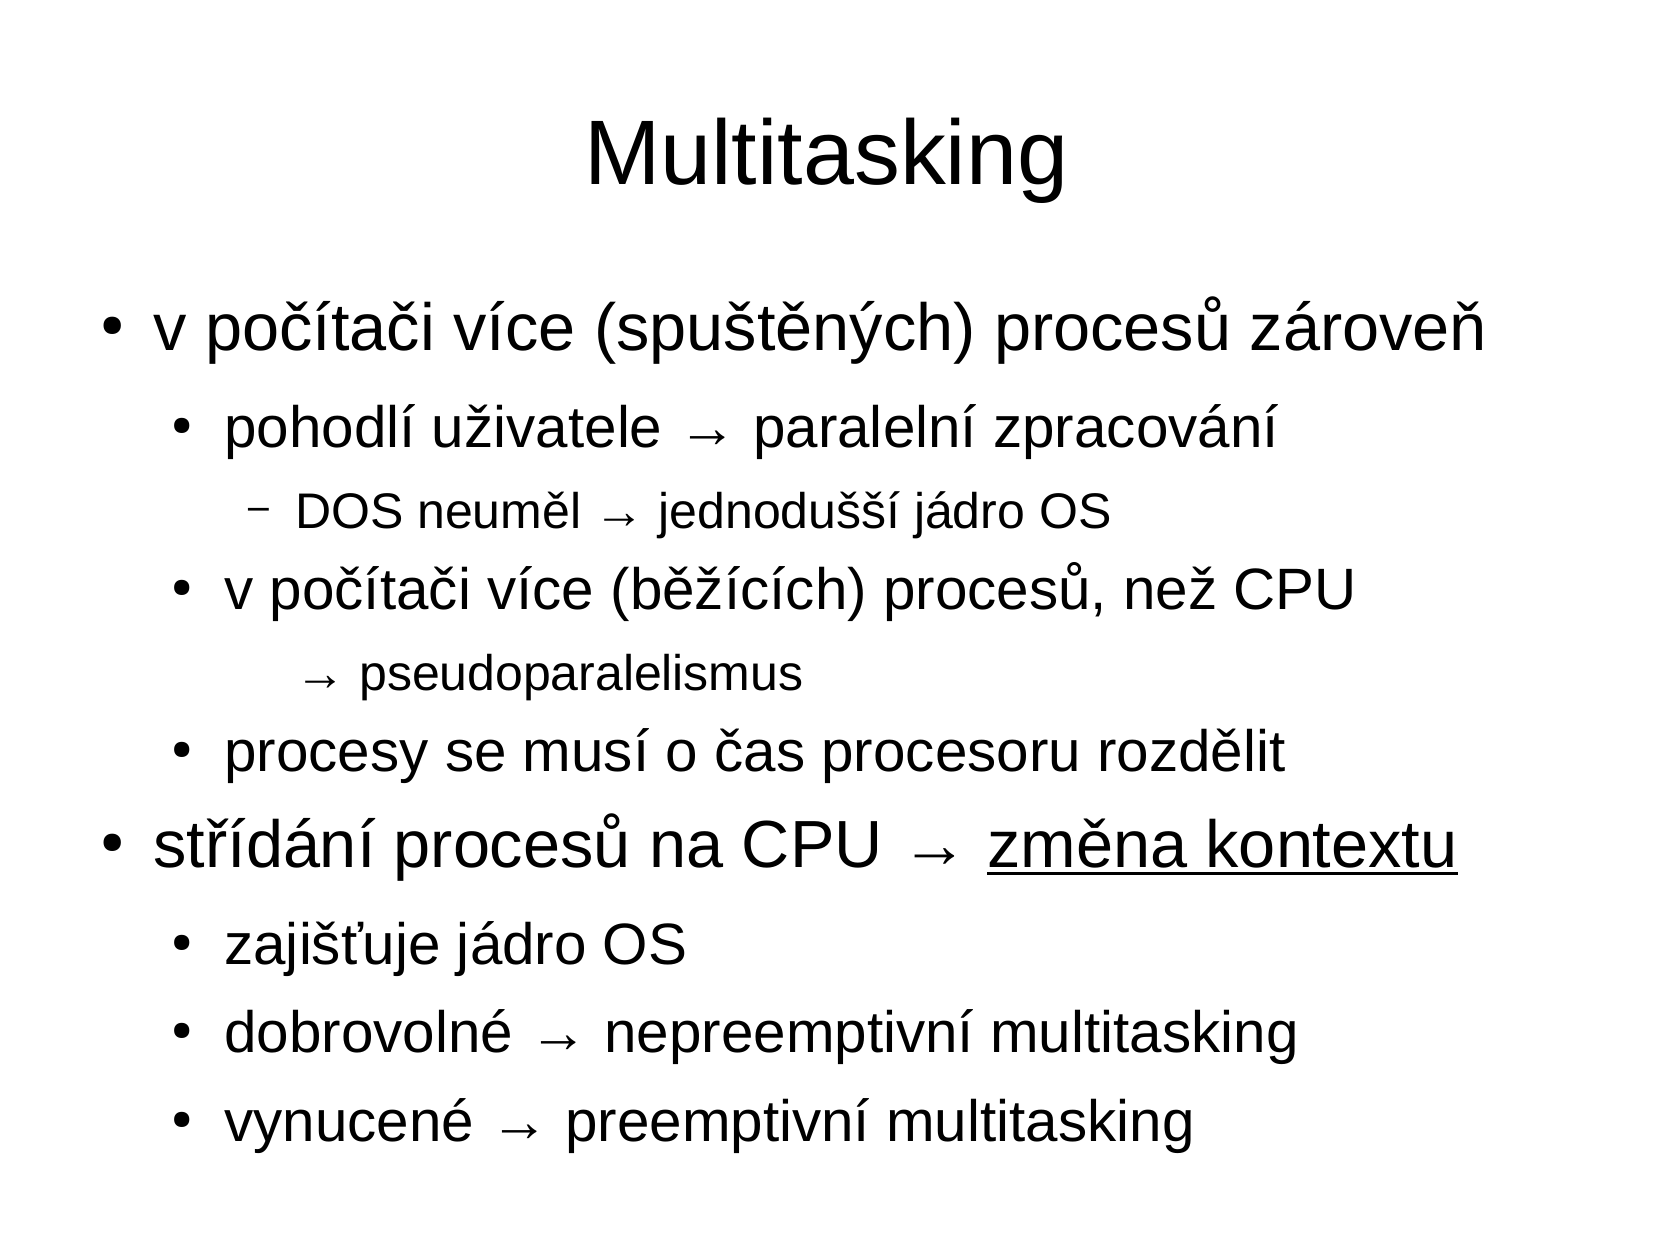

# Multitasking
v počítači více (spuštěných) procesů zároveň
pohodlí uživatele → paralelní zpracování
DOS neuměl → jednodušší jádro OS
v počítači více (běžících) procesů, než CPU
→ pseudoparalelismus
procesy se musí o čas procesoru rozdělit
střídání procesů na CPU → změna kontextu
zajišťuje jádro OS
dobrovolné → nepreemptivní multitasking
vynucené → preemptivní multitasking